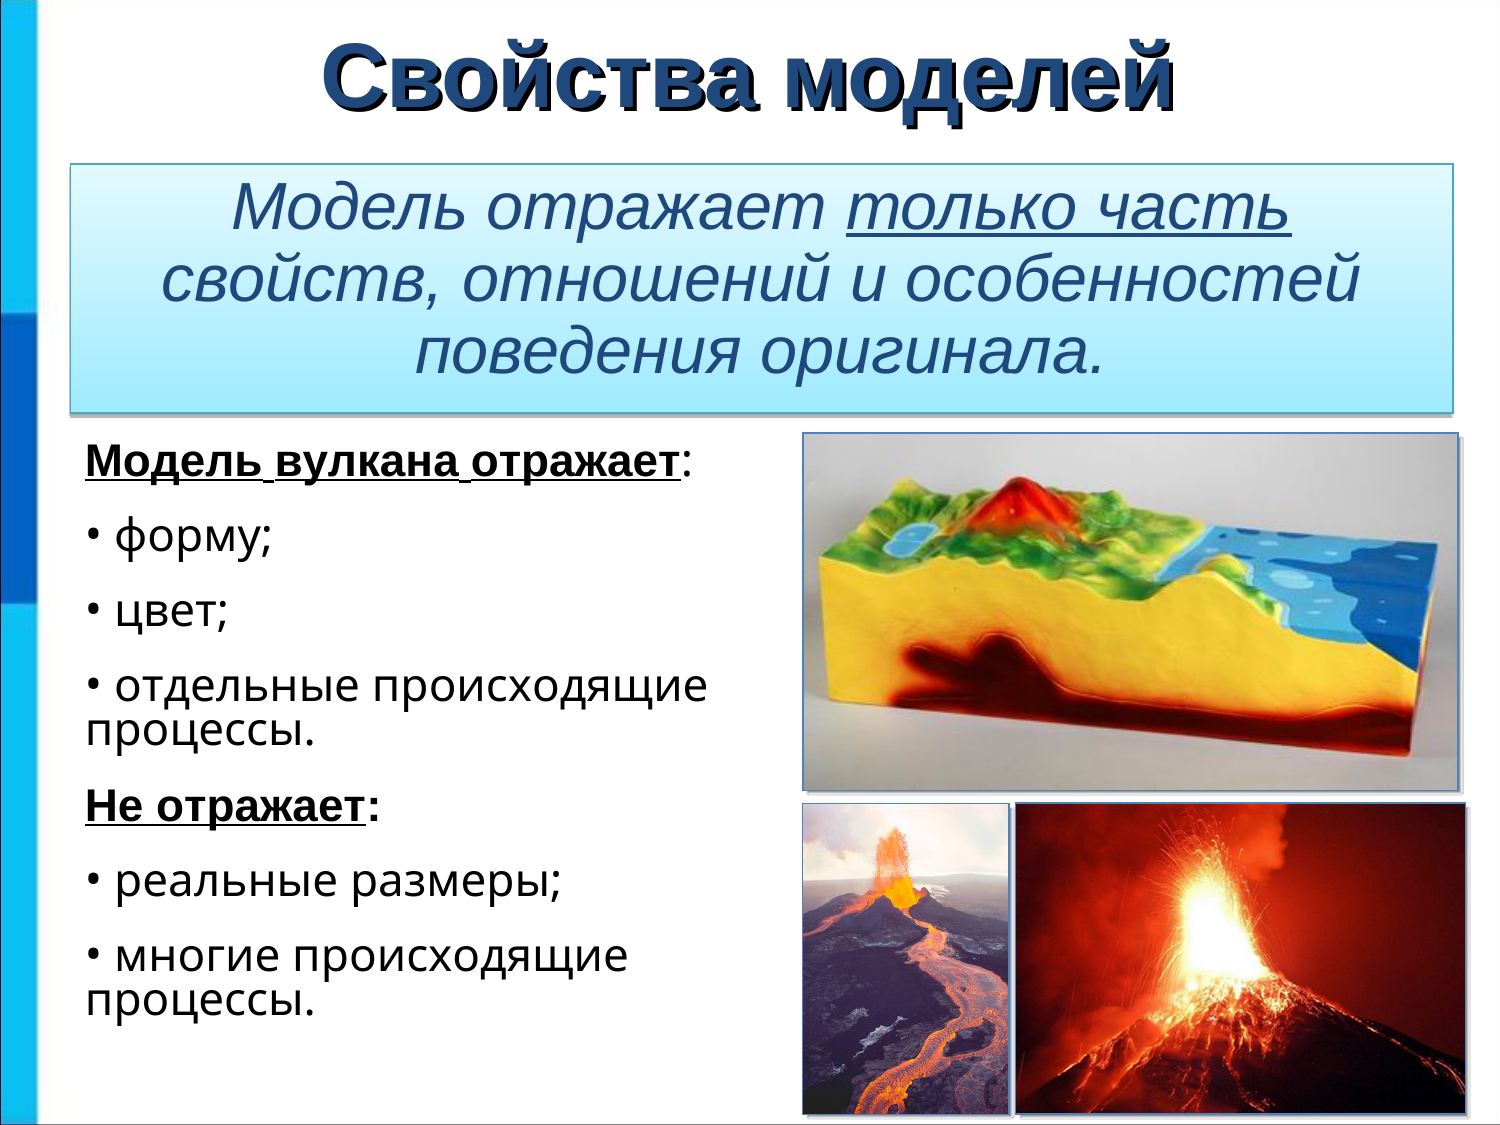

# Свойства моделей
Модель отражает только часть свойств, отношений и особенностей поведения оригинала.
Модель вулкана отражает:
 форму;
 цвет;
 отдельные происходящие процессы.
Не отражает:
 реальные размеры;
 многие происходящие процессы.